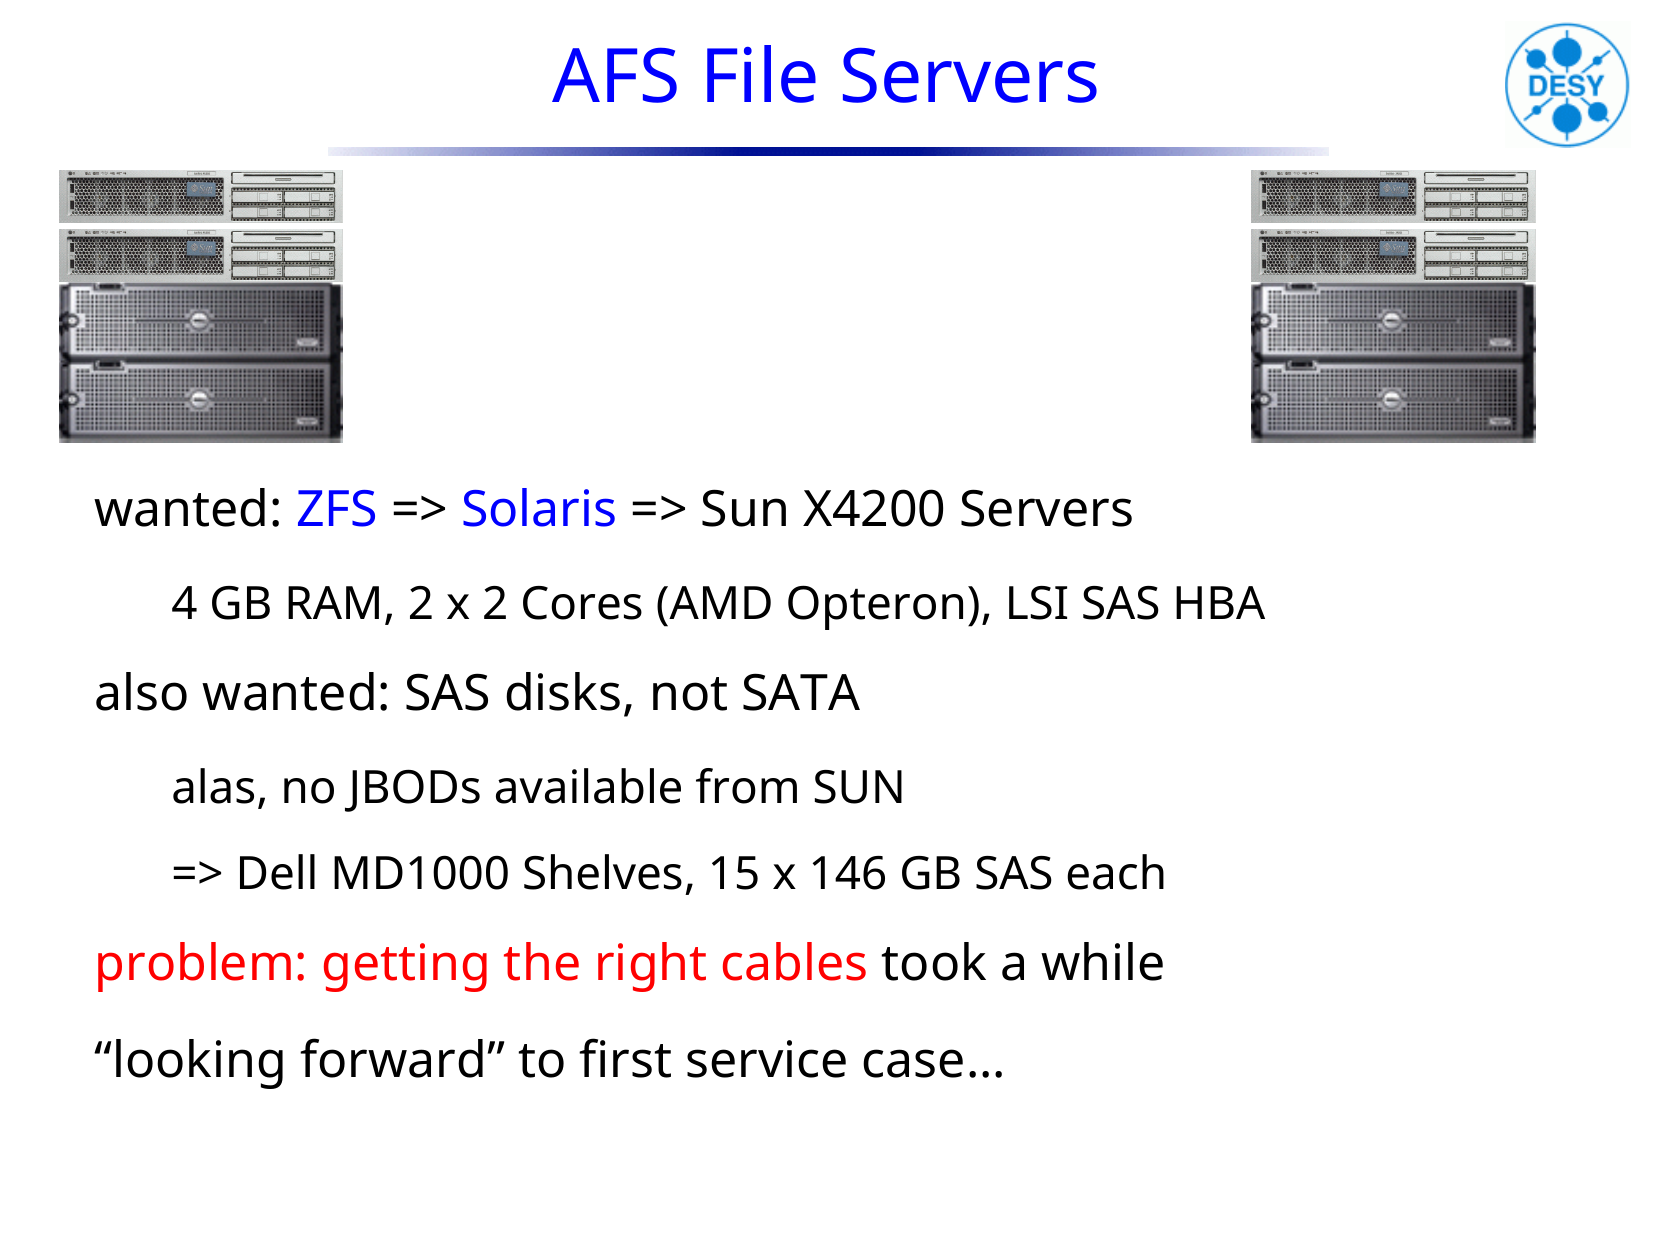

# AFS File Servers
wanted: ZFS => Solaris => Sun X4200 Servers
4 GB RAM, 2 x 2 Cores (AMD Opteron), LSI SAS HBA
also wanted: SAS disks, not SATA
alas, no JBODs available from SUN
=> Dell MD1000 Shelves, 15 x 146 GB SAS each
problem: getting the right cables took a while
“looking forward” to first service case...